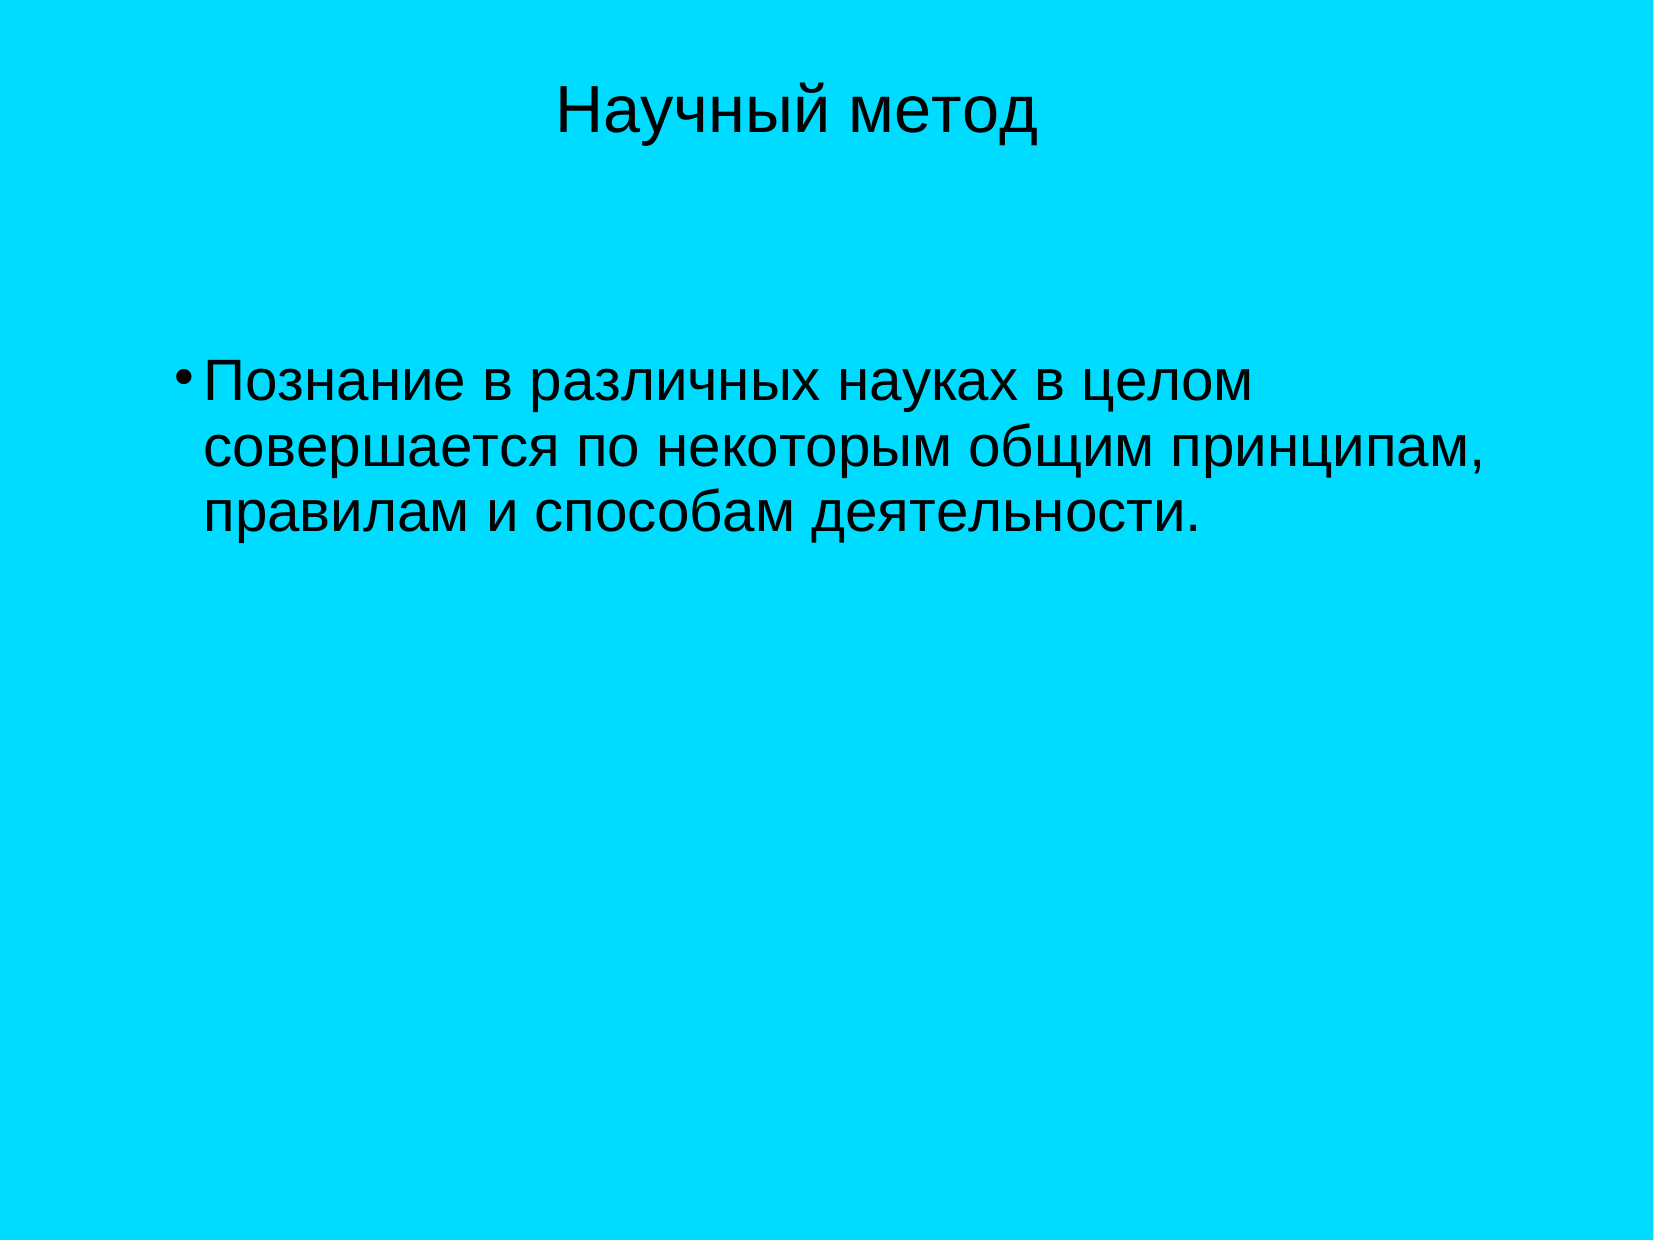

# Научный метод
Познание в различных науках в целом совершается по некоторым общим принципам, правилам и способам деятельности.